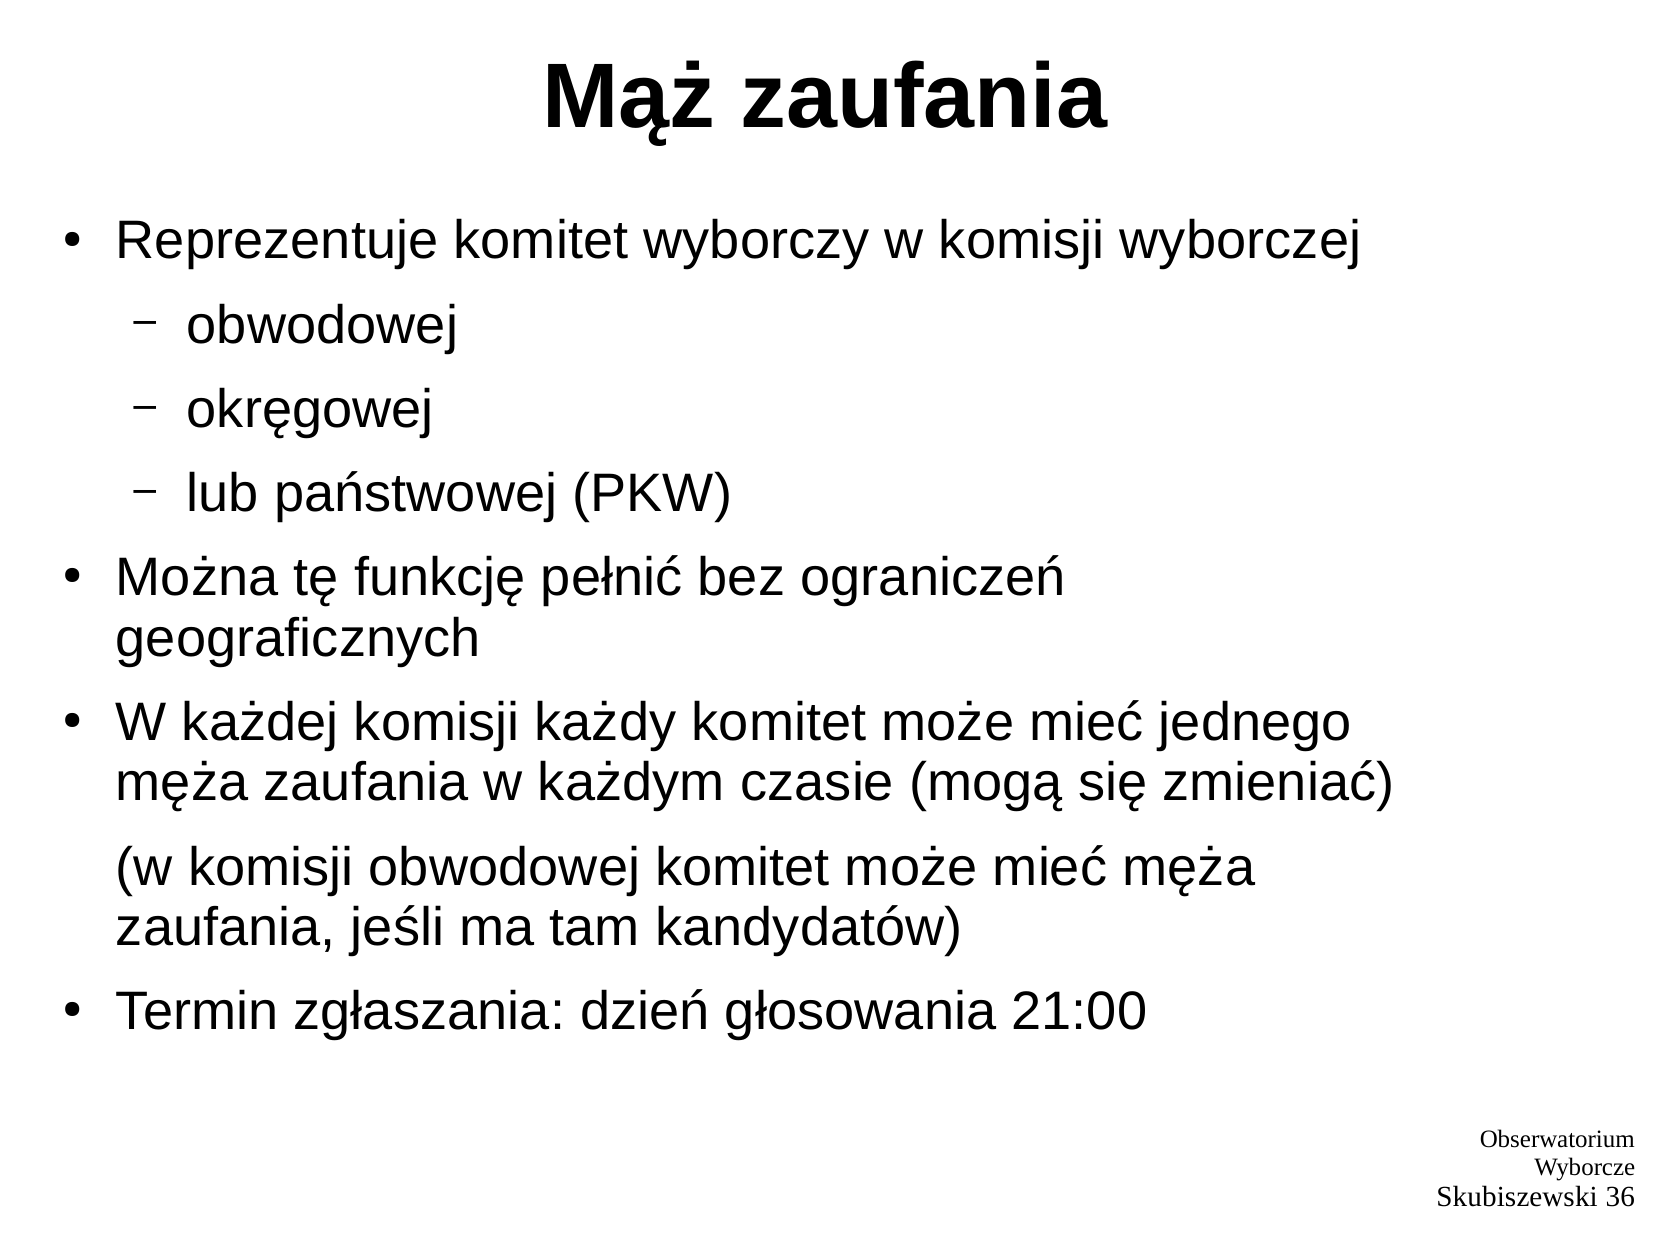

# Mąż zaufania
Reprezentuje komitet wyborczy w komisji wyborczej
obwodowej
okręgowej
lub państwowej (PKW)
Można tę funkcję pełnić bez ograniczeń geograficznych
W każdej komisji każdy komitet może mieć jednego męża zaufania w każdym czasie (mogą się zmieniać)
(w komisji obwodowej komitet może mieć męża zaufania, jeśli ma tam kandydatów)
Termin zgłaszania: dzień głosowania 21:00
36